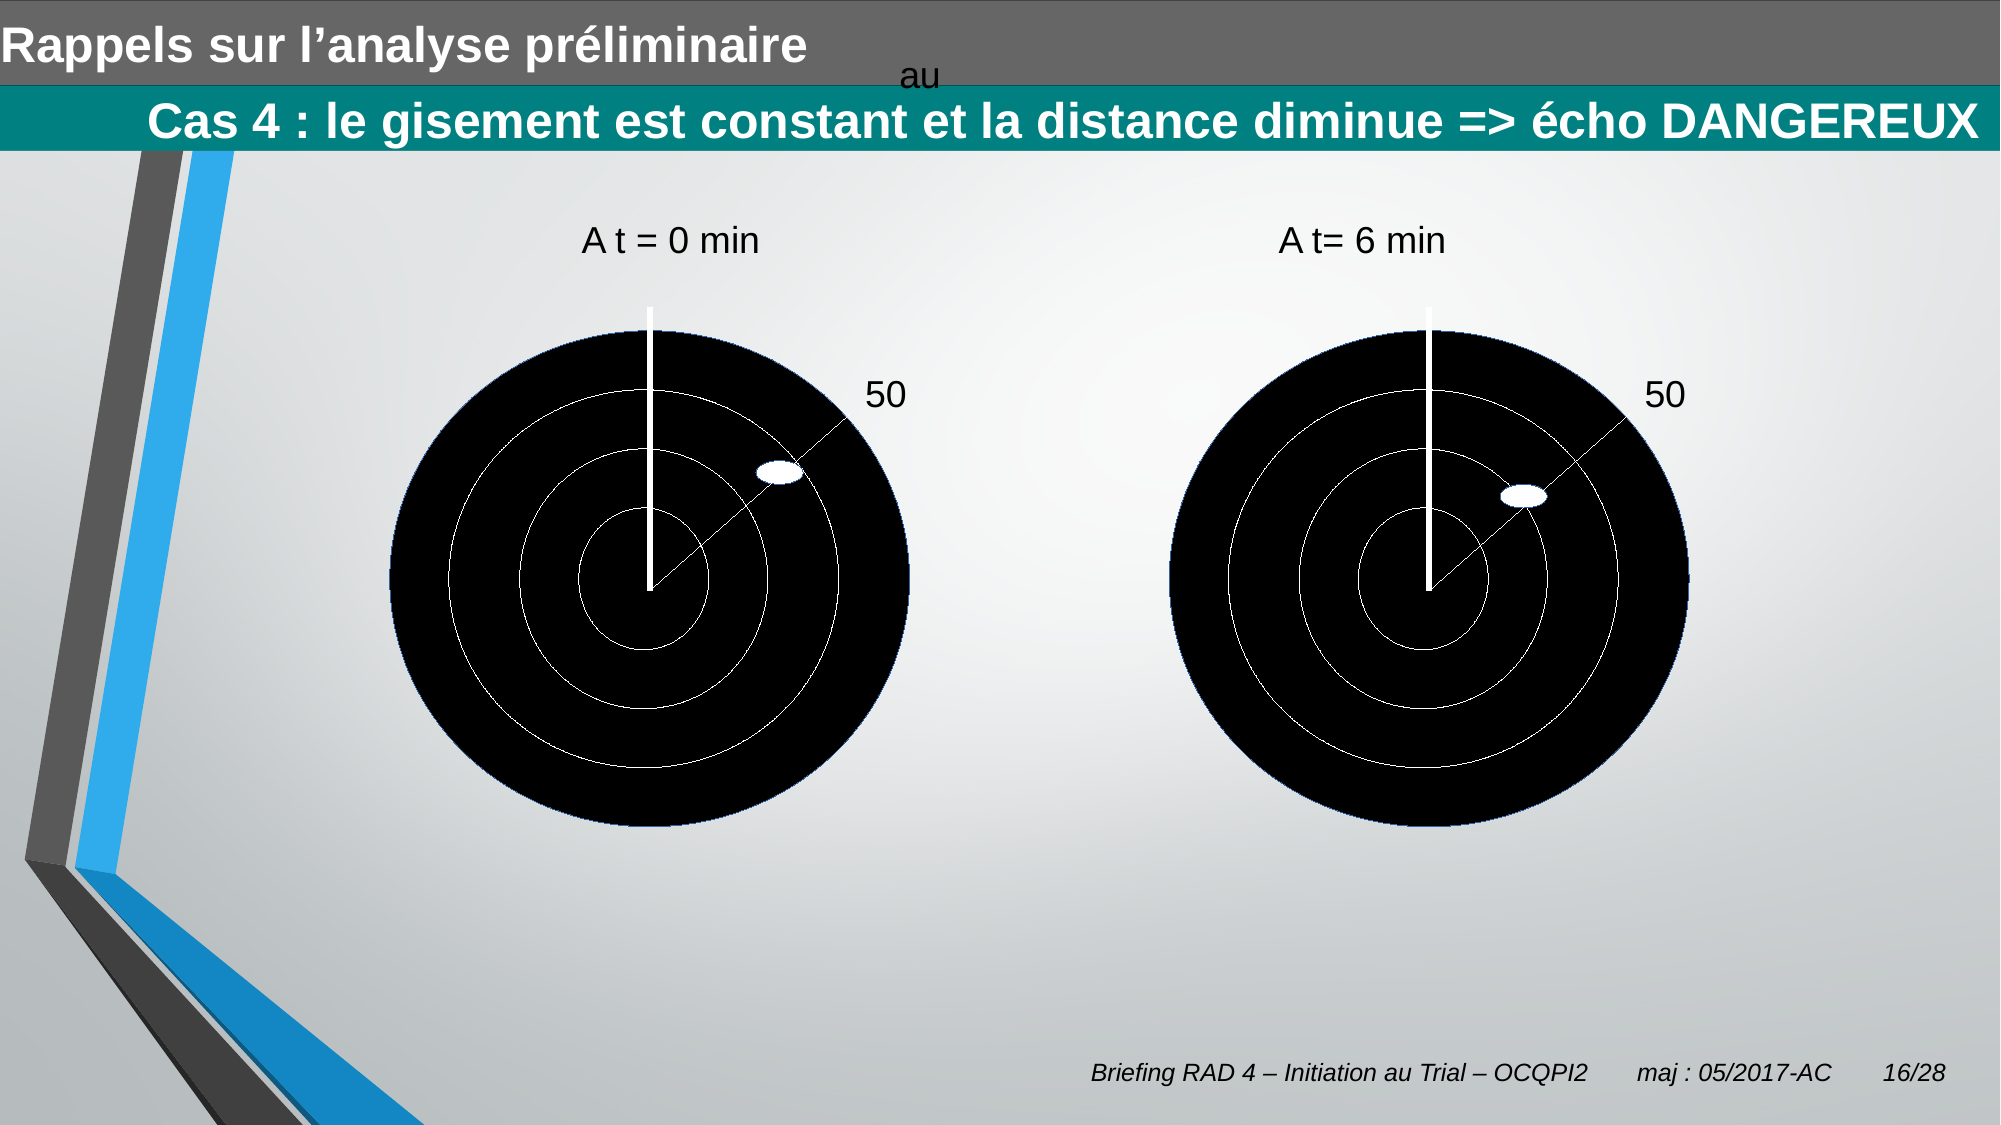

# Rappels sur l’analyse préliminaire
 au
		Cas 4 : le gisement est constant et la distance diminue => écho DANGEREUX
A t = 0 min
A t= 6 min
50
50
Briefing RAD 4 – Initiation au Trial – OCQPI2 maj : 05/2017-AC /28